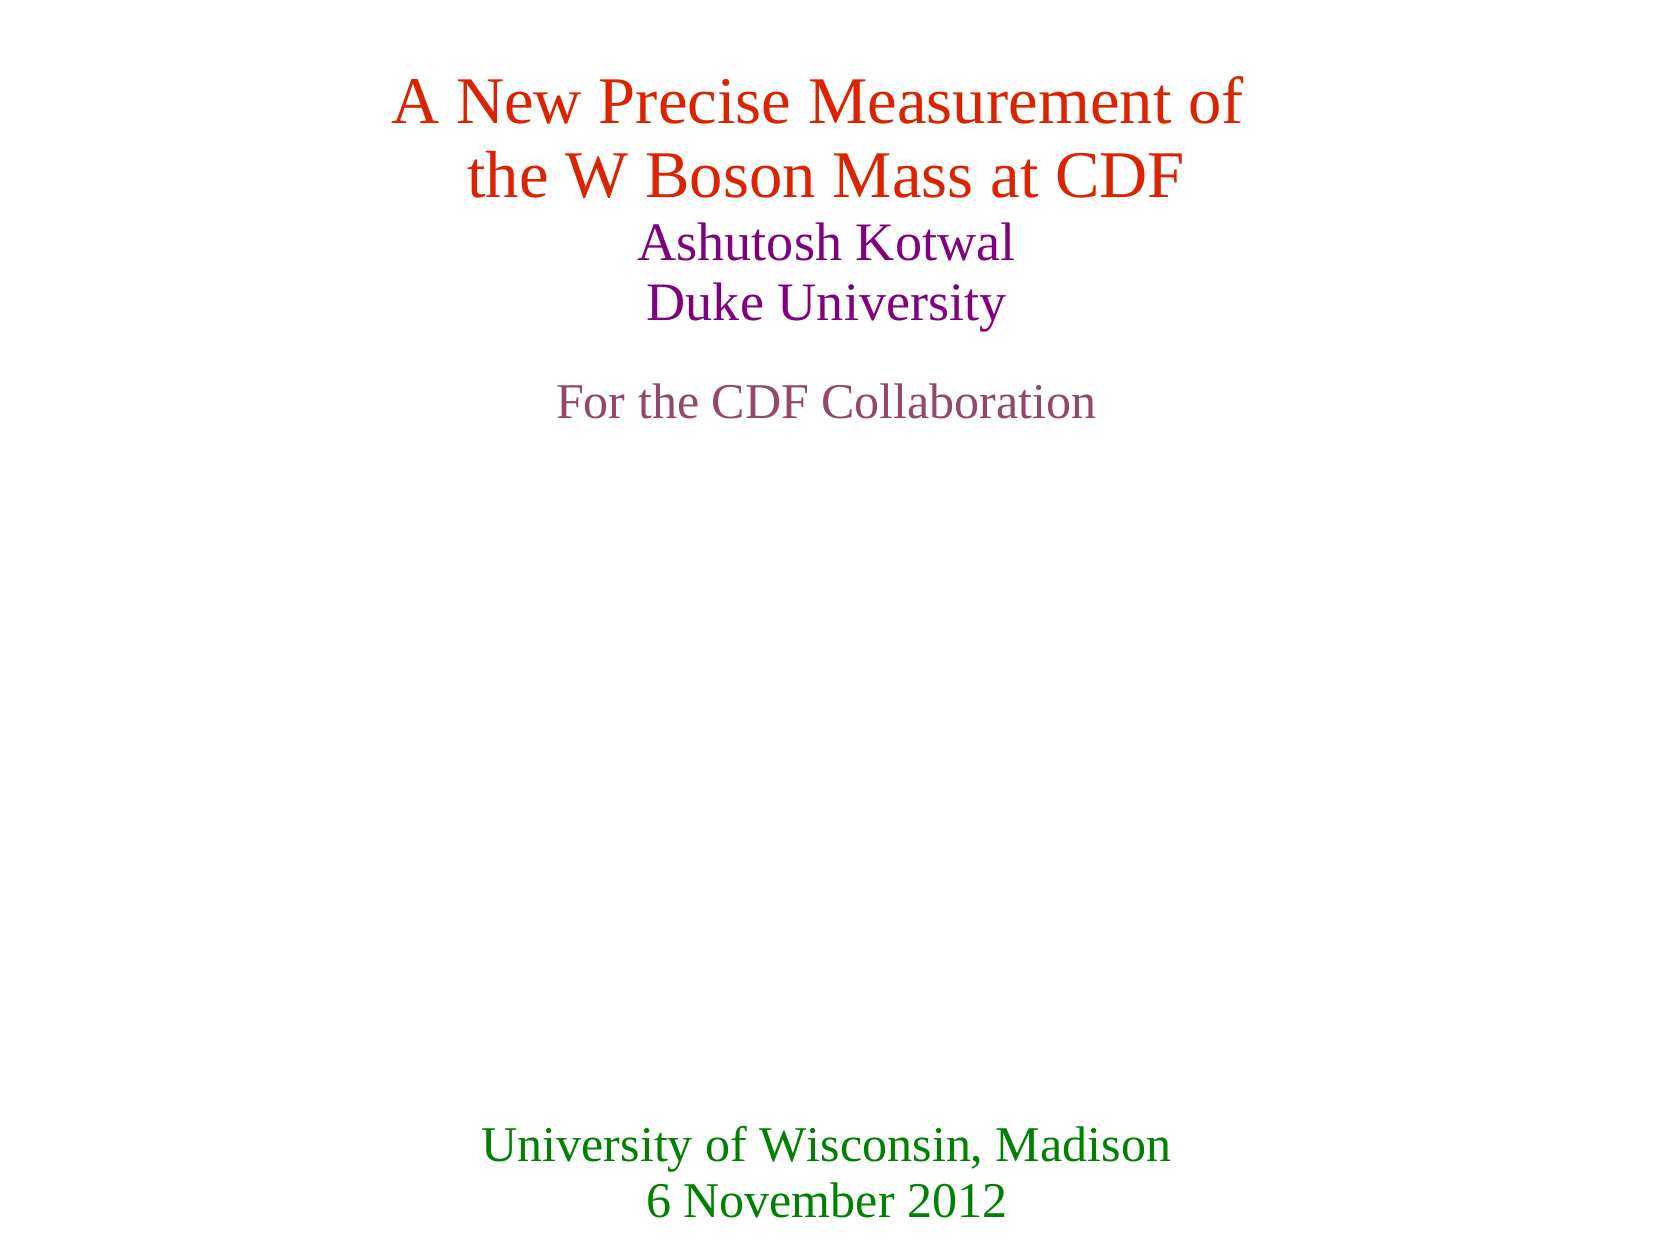

# A New Precise Measurement of the W Boson Mass at CDF Ashutosh Kotwal Duke University
For the CDF Collaboration
University of Wisconsin, Madison
6 November 2012